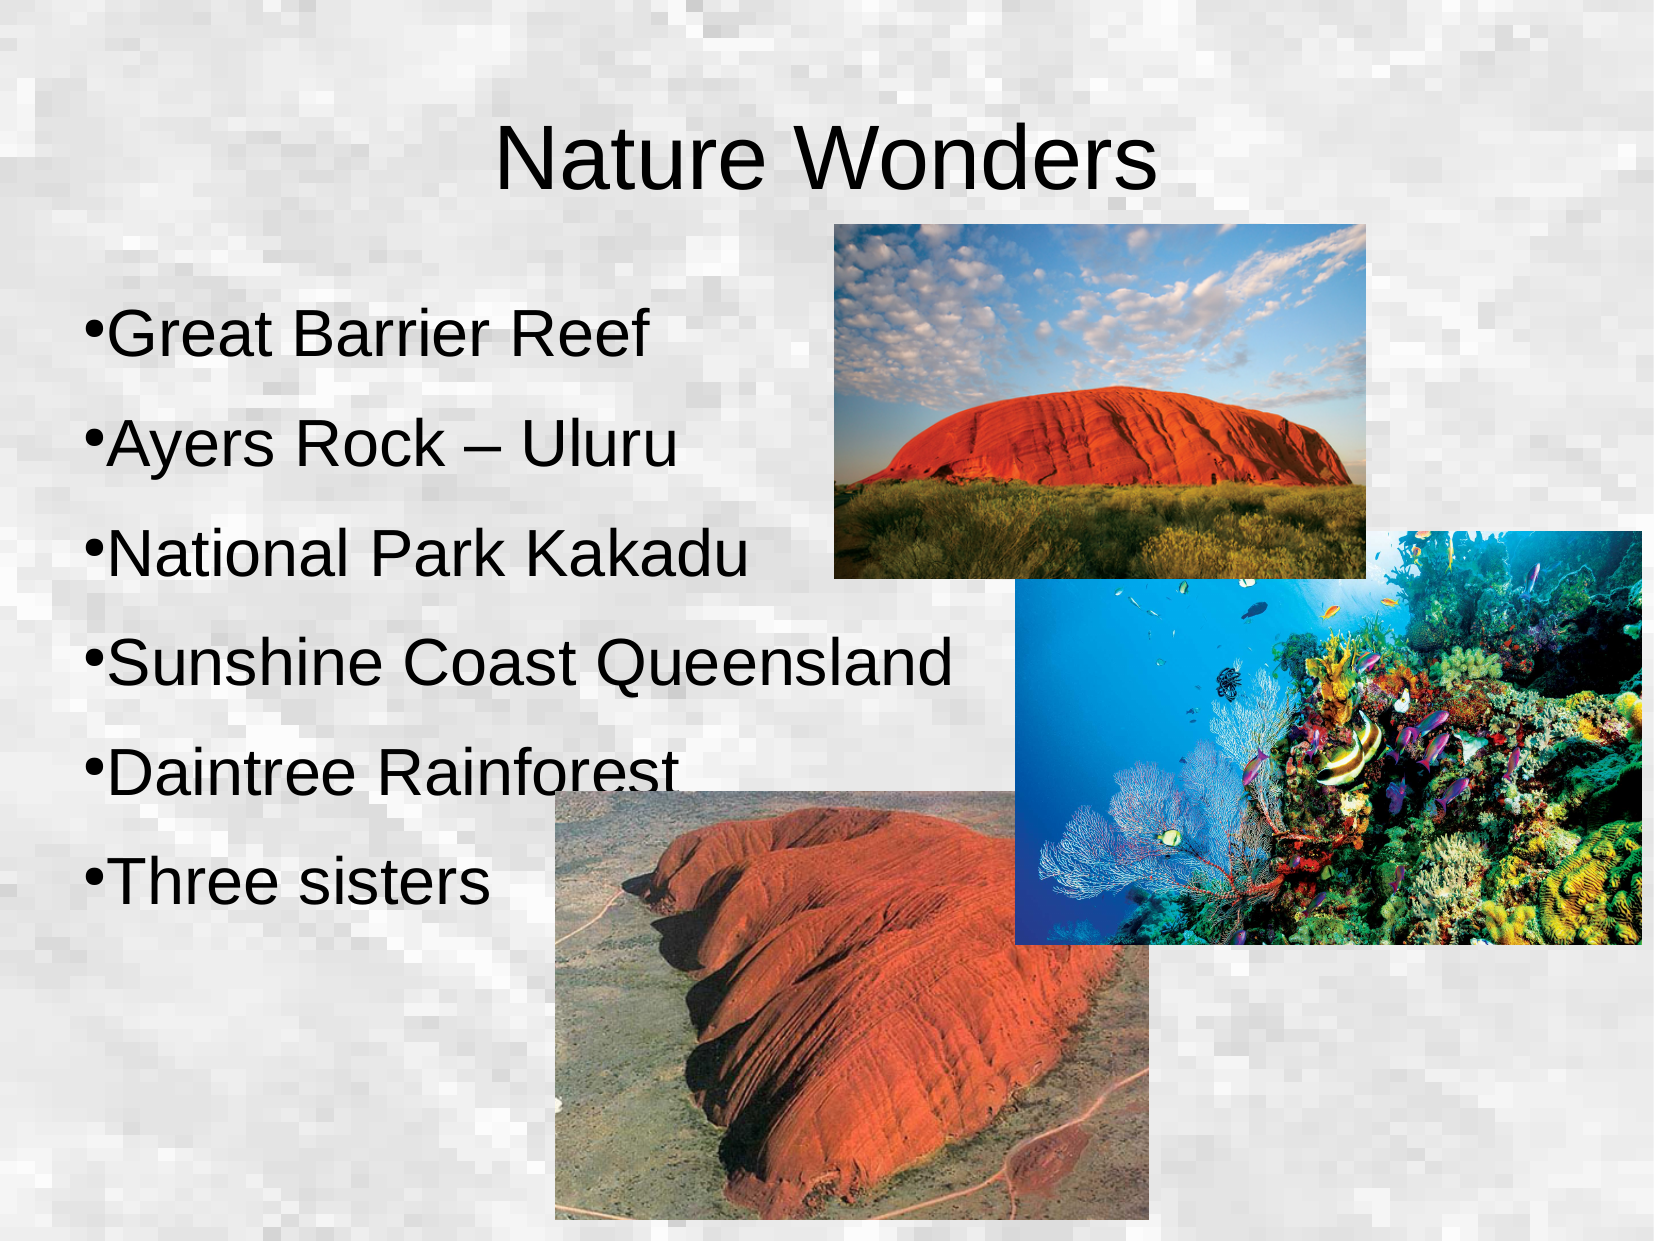

# Nature Wonders
Great Barrier Reef
Ayers Rock – Uluru
National Park Kakadu
Sunshine Coast Queensland
Daintree Rainforest
Three sisters